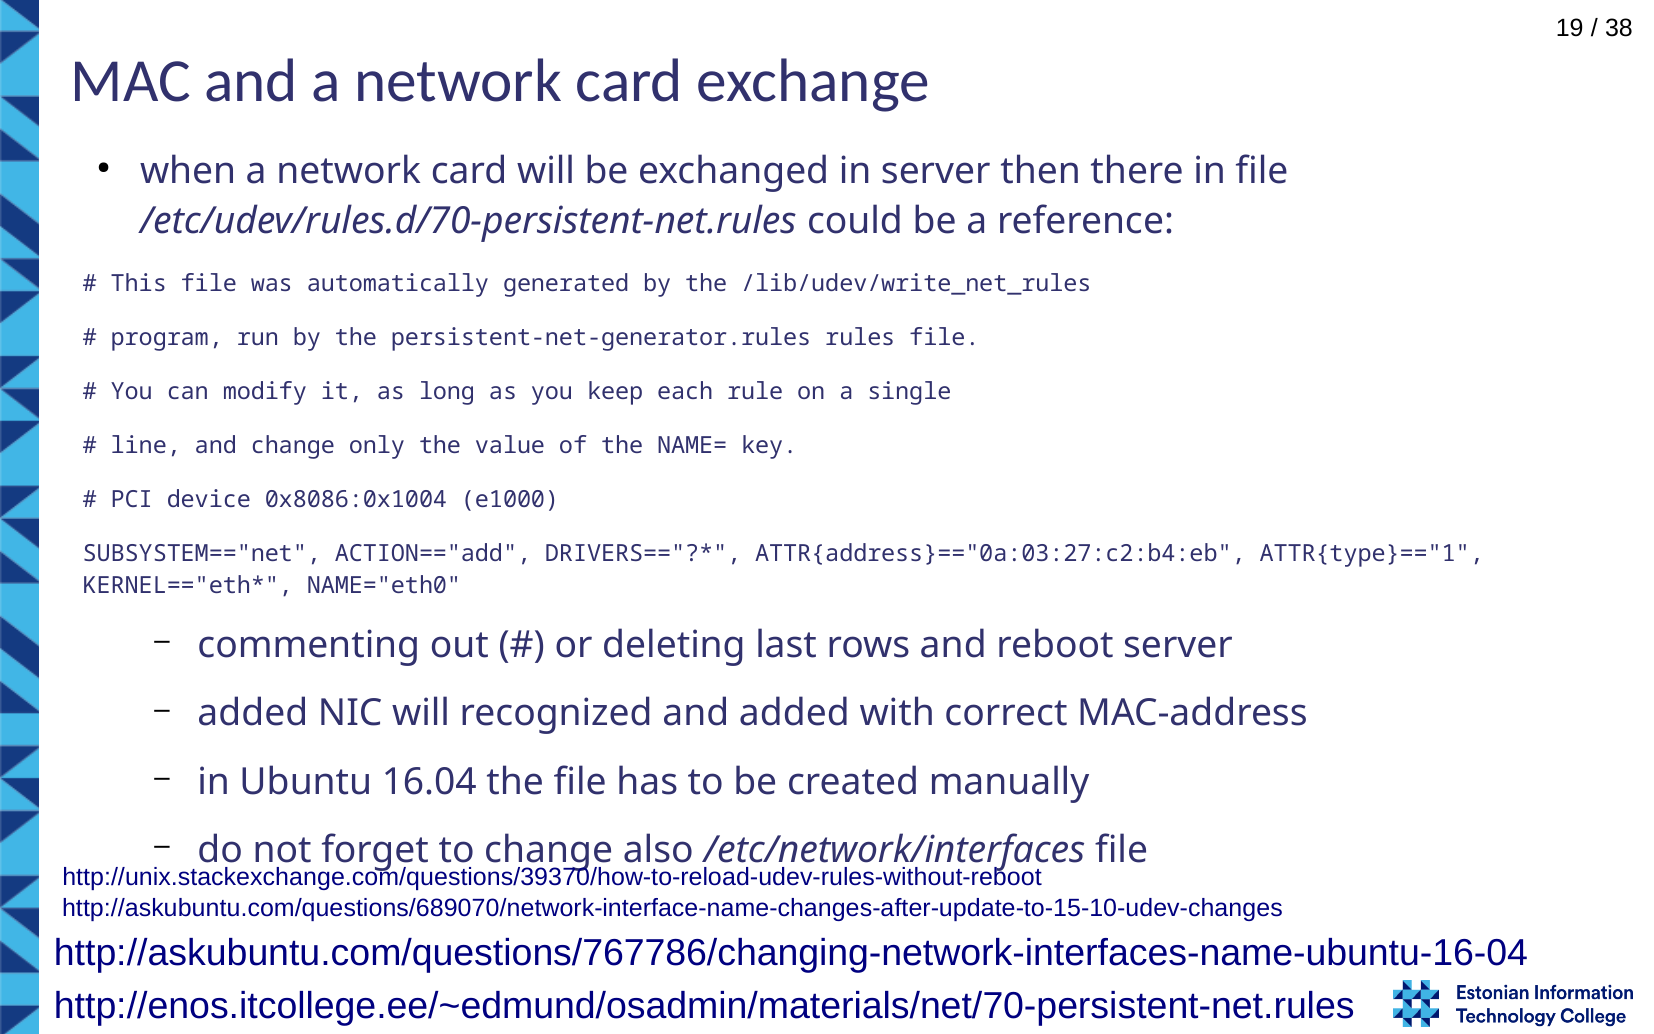

# MAC and a network card exchange
when a network card will be exchanged in server then there in file /etc/udev/rules.d/70-persistent-net.rules could be a reference:
# This file was automatically generated by the /lib/udev/write_net_rules
# program, run by the persistent-net-generator.rules rules file.
# You can modify it, as long as you keep each rule on a single
# line, and change only the value of the NAME= key.
# PCI device 0x8086:0x1004 (e1000)
SUBSYSTEM=="net", ACTION=="add", DRIVERS=="?*", ATTR{address}=="0a:03:27:c2:b4:eb", ATTR{type}=="1", KERNEL=="eth*", NAME="eth0"
commenting out (#) or deleting last rows and reboot server
added NIC will recognized and added with correct MAC-address
in Ubuntu 16.04 the file has to be created manually
do not forget to change also /etc/network/interfaces file
http://unix.stackexchange.com/questions/39370/how-to-reload-udev-rules-without-reboot
http://askubuntu.com/questions/689070/network-interface-name-changes-after-update-to-15-10-udev-changes
http://askubuntu.com/questions/767786/changing-network-interfaces-name-ubuntu-16-04
http://enos.itcollege.ee/~edmund/osadmin/materials/net/70-persistent-net.rules